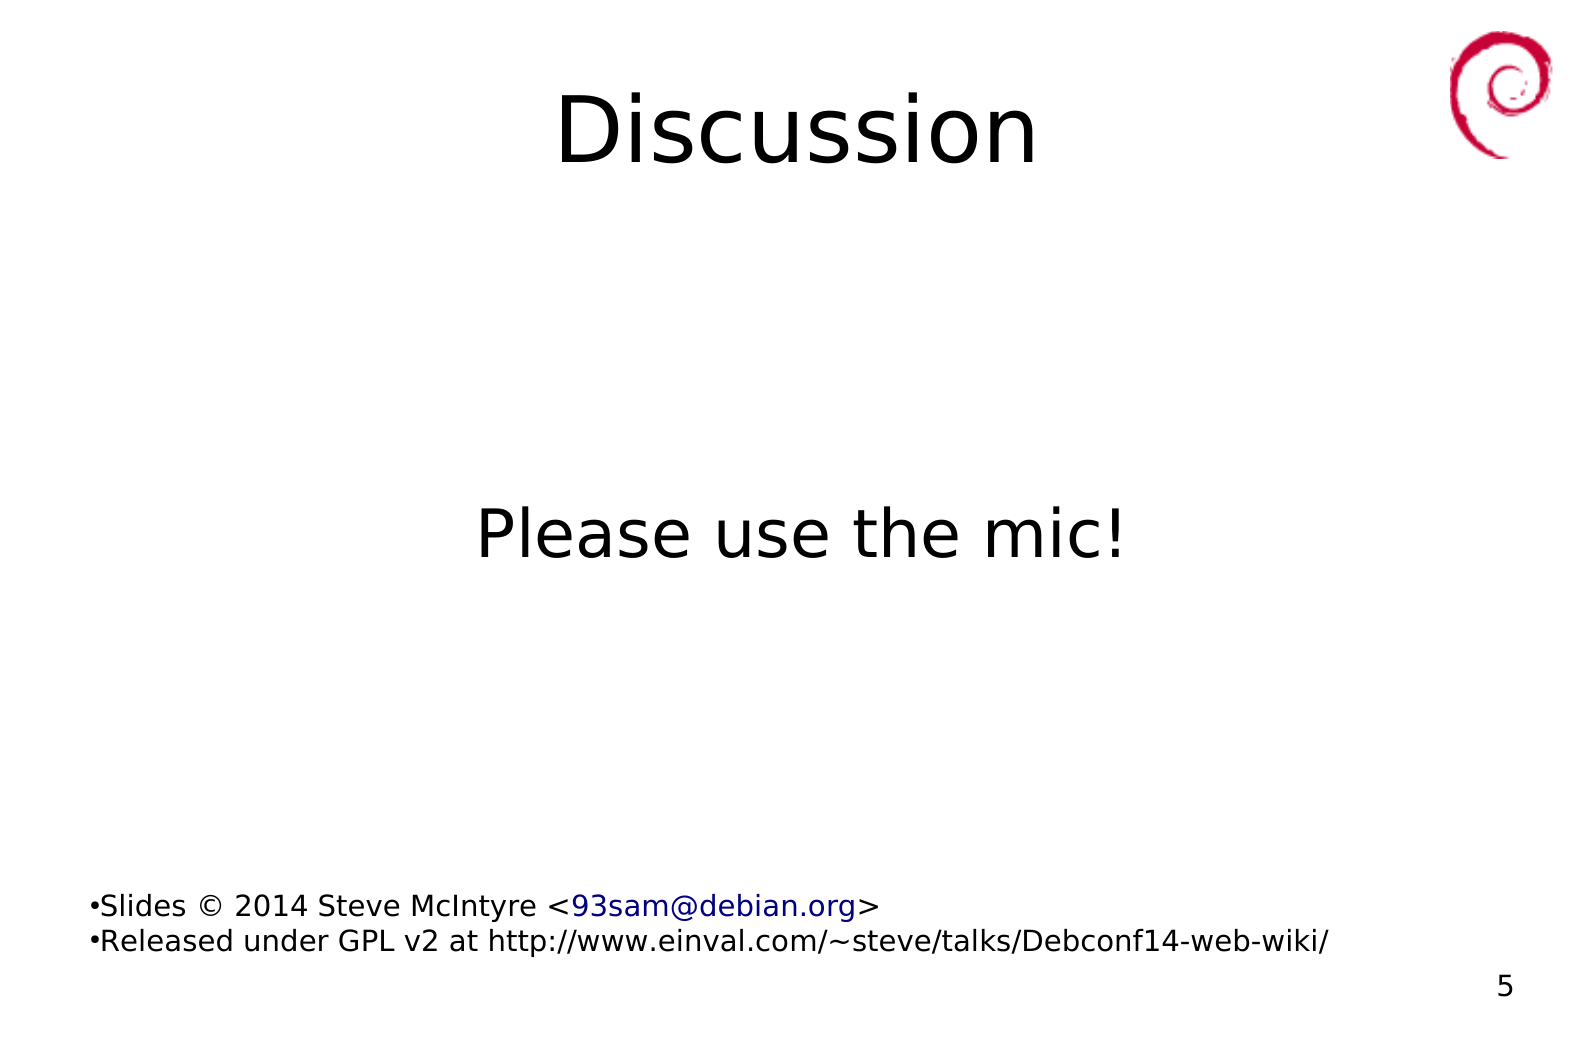

# Discussion
Please use the mic!
Slides © 2014 Steve McIntyre <93sam@debian.org>
Released under GPL v2 at http://www.einval.com/~steve/talks/Debconf14-web-wiki/
5